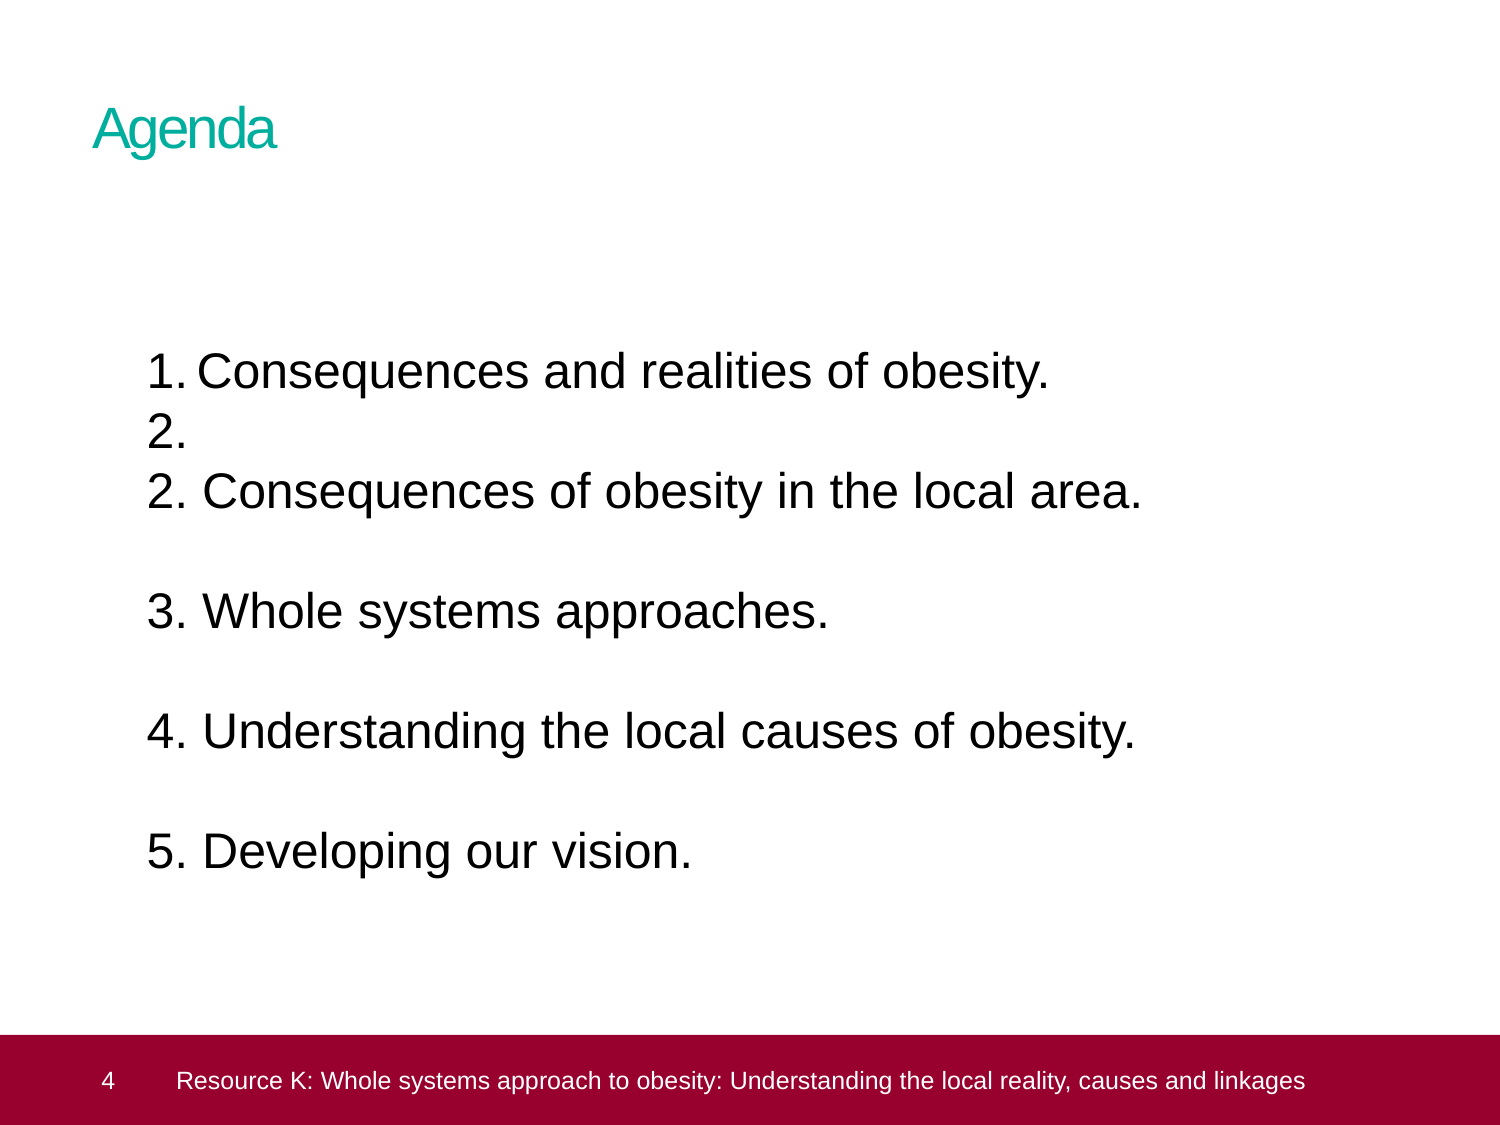

# Agenda
Consequences and realities of obesity.
2. Consequences of obesity in the local area.
3. Whole systems approaches.
4. Understanding the local causes of obesity.
5. Developing our vision.
 4
Resource K: Whole systems approach to obesity: Understanding the local reality, causes and linkages